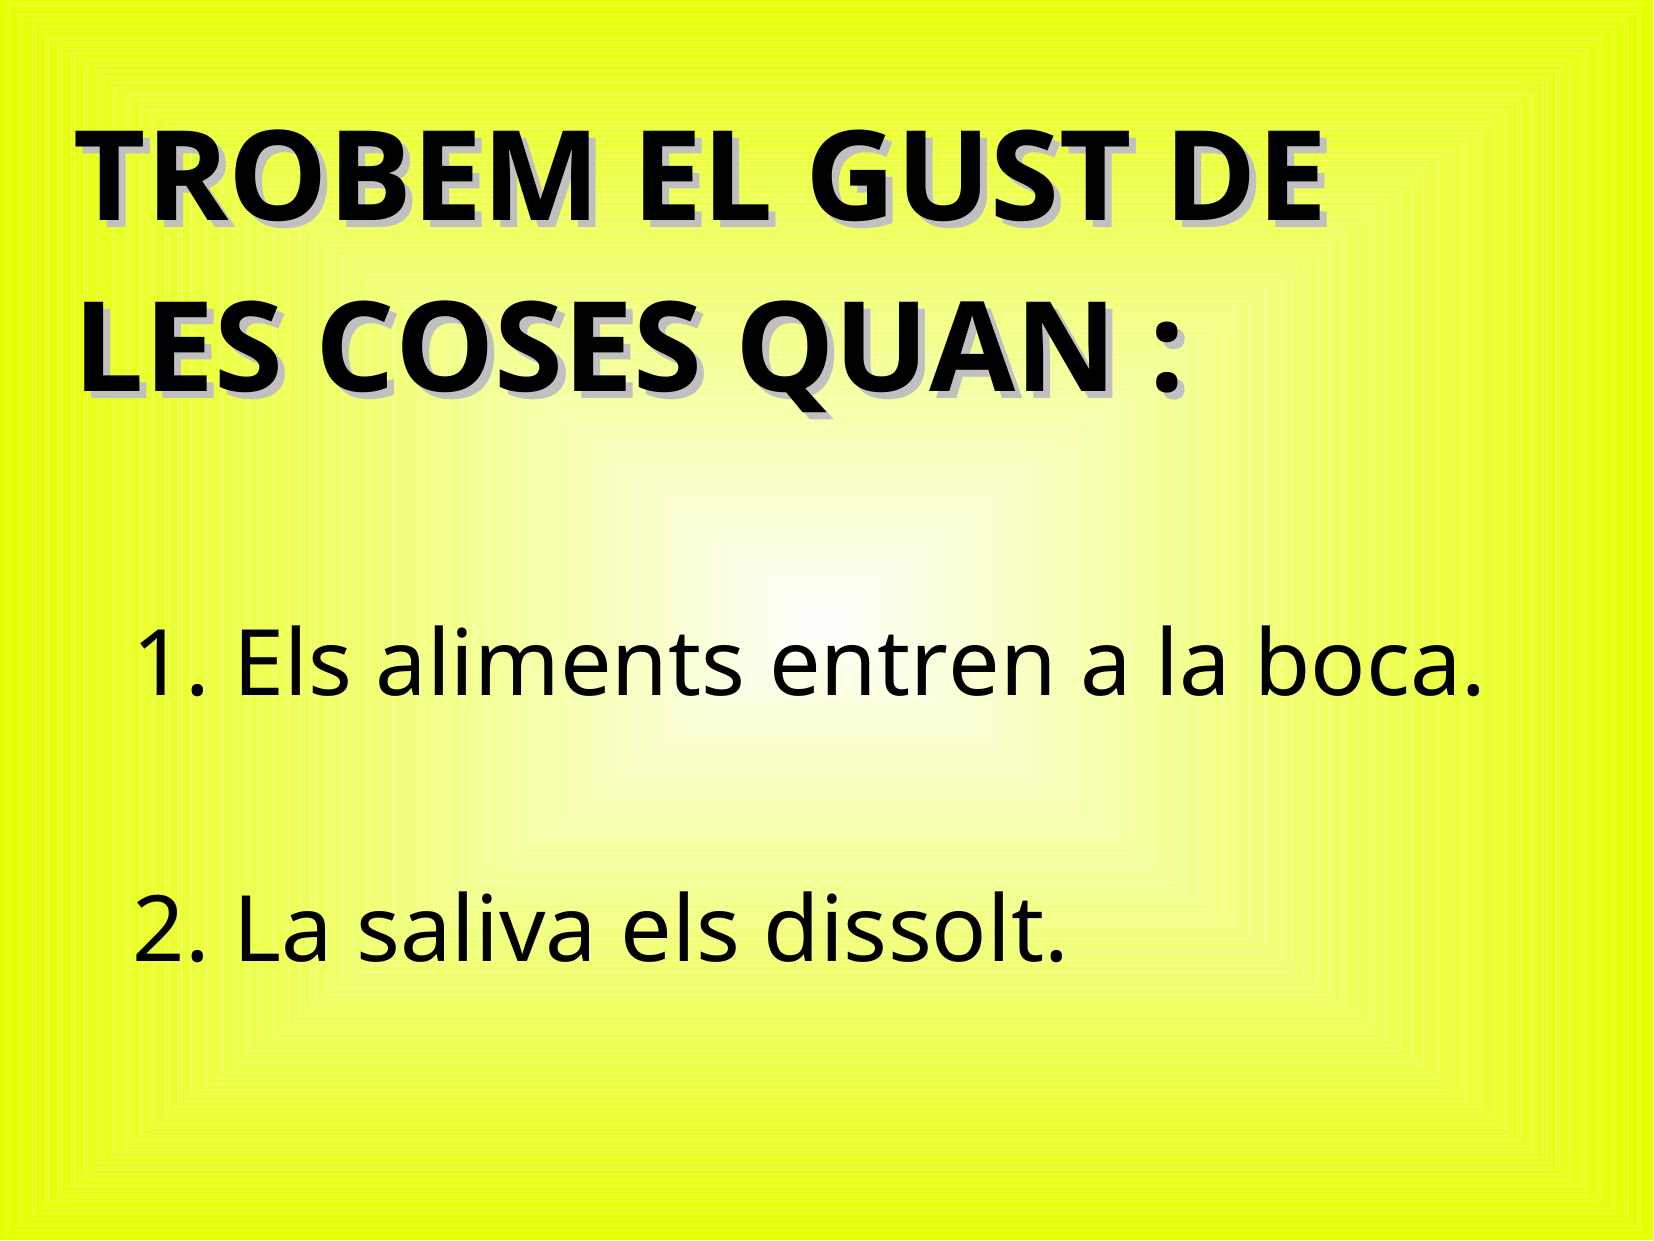

TROBEM EL GUST DE
LES COSES QUAN :
1. Els aliments entren a la boca.
2. La saliva els dissolt.